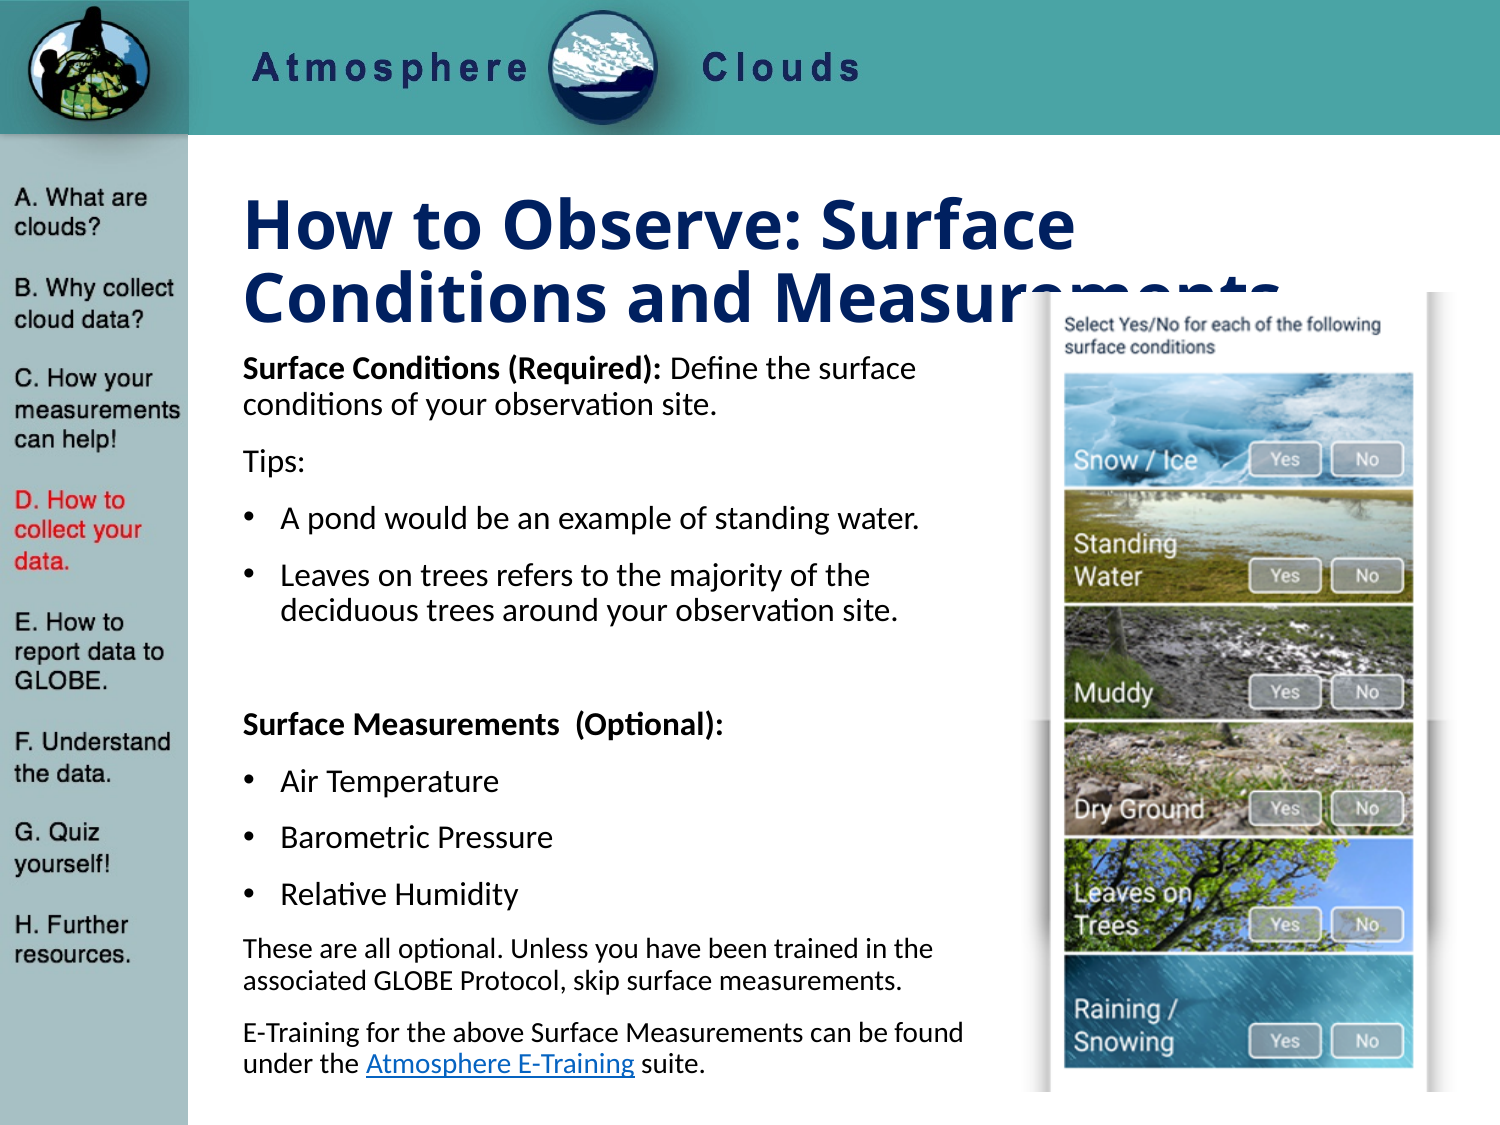

# How to Observe: Surface Conditions and Measurements
Surface Conditions (Required): Define the surface conditions of your observation site.
Tips:
A pond would be an example of standing water.
Leaves on trees refers to the majority of the deciduous trees around your observation site.
Surface Measurements (Optional):
Air Temperature
Barometric Pressure
Relative Humidity
These are all optional. Unless you have been trained in the associated GLOBE Protocol, skip surface measurements.
E-Training for the above Surface Measurements can be found under the Atmosphere E-Training suite.